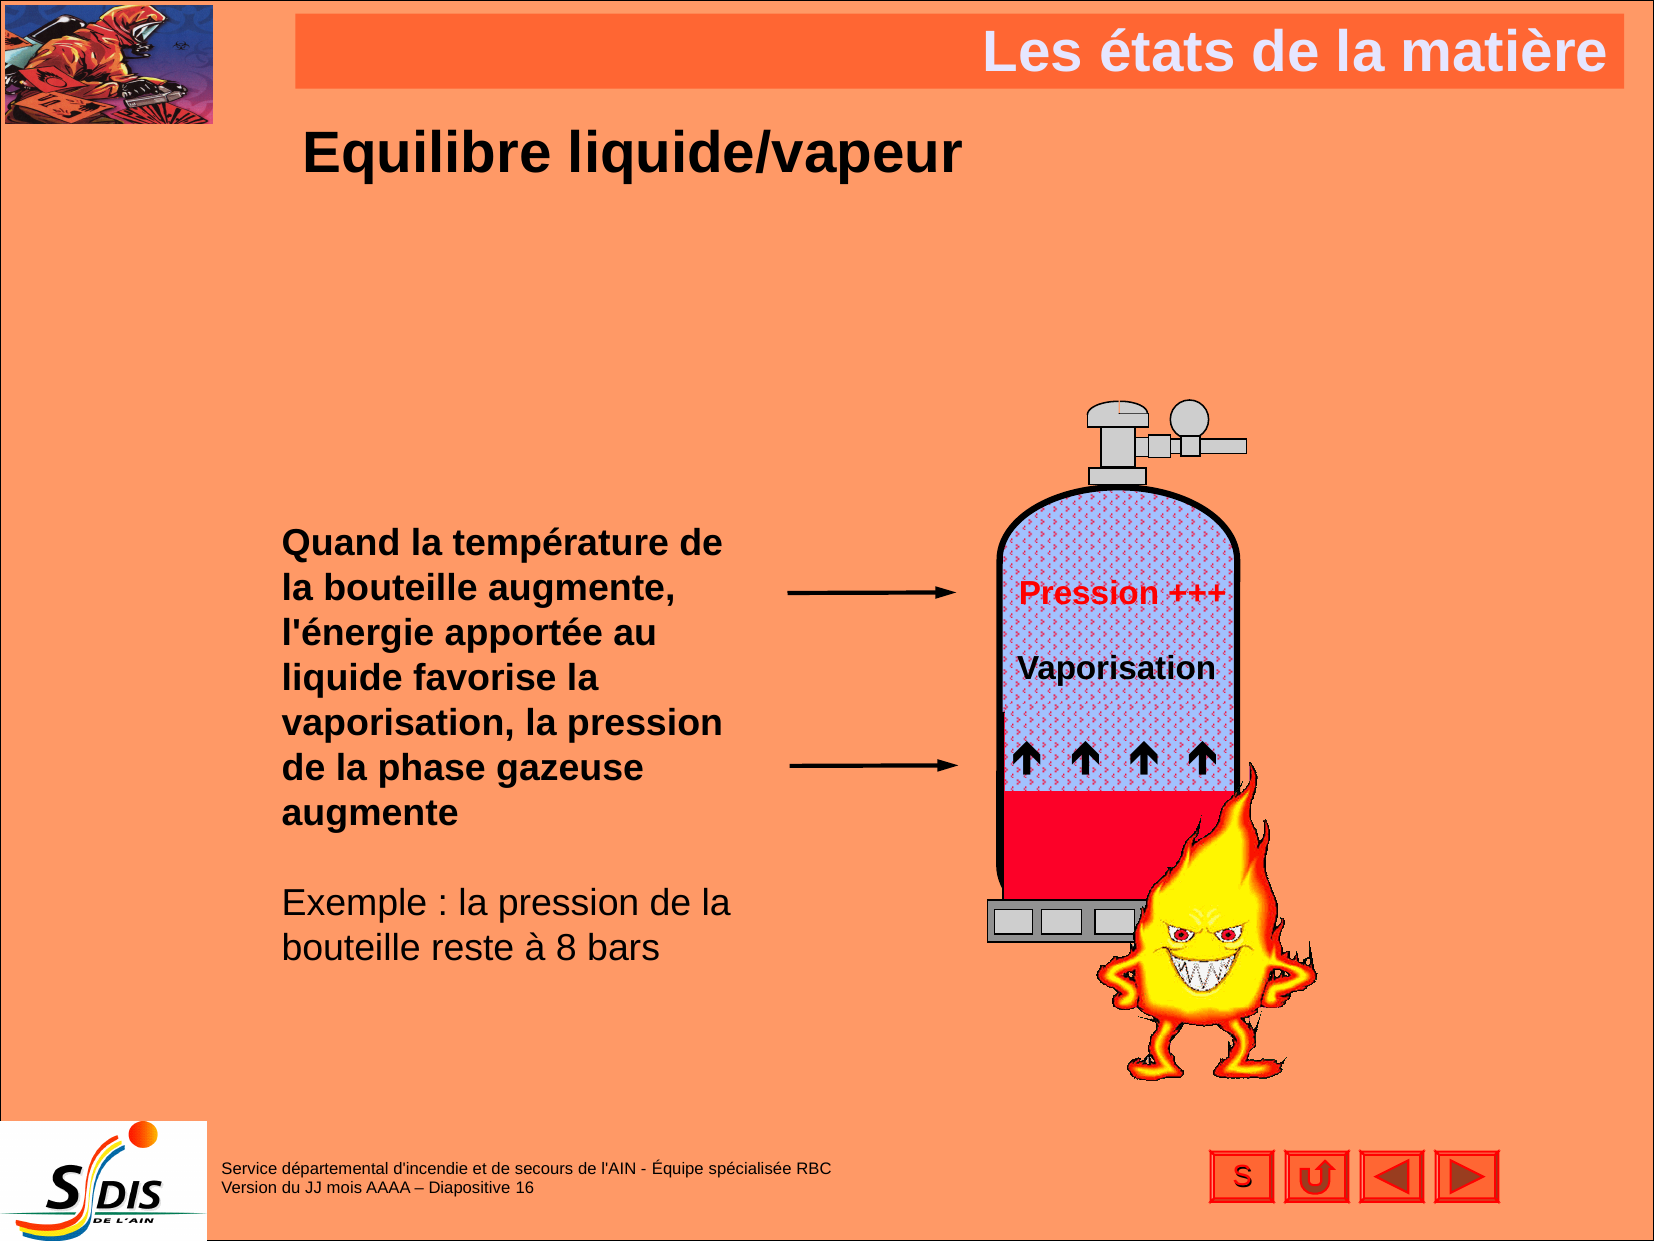

Les états de la matière
Equilibre liquide/vapeur
Quand la température de la bouteille augmente, l'énergie apportée au liquide favorise la vaporisation, la pression de la phase gazeuse augmente
Exemple : la pression de la bouteille reste à 8 bars
Pression +++
Vaporisation
   